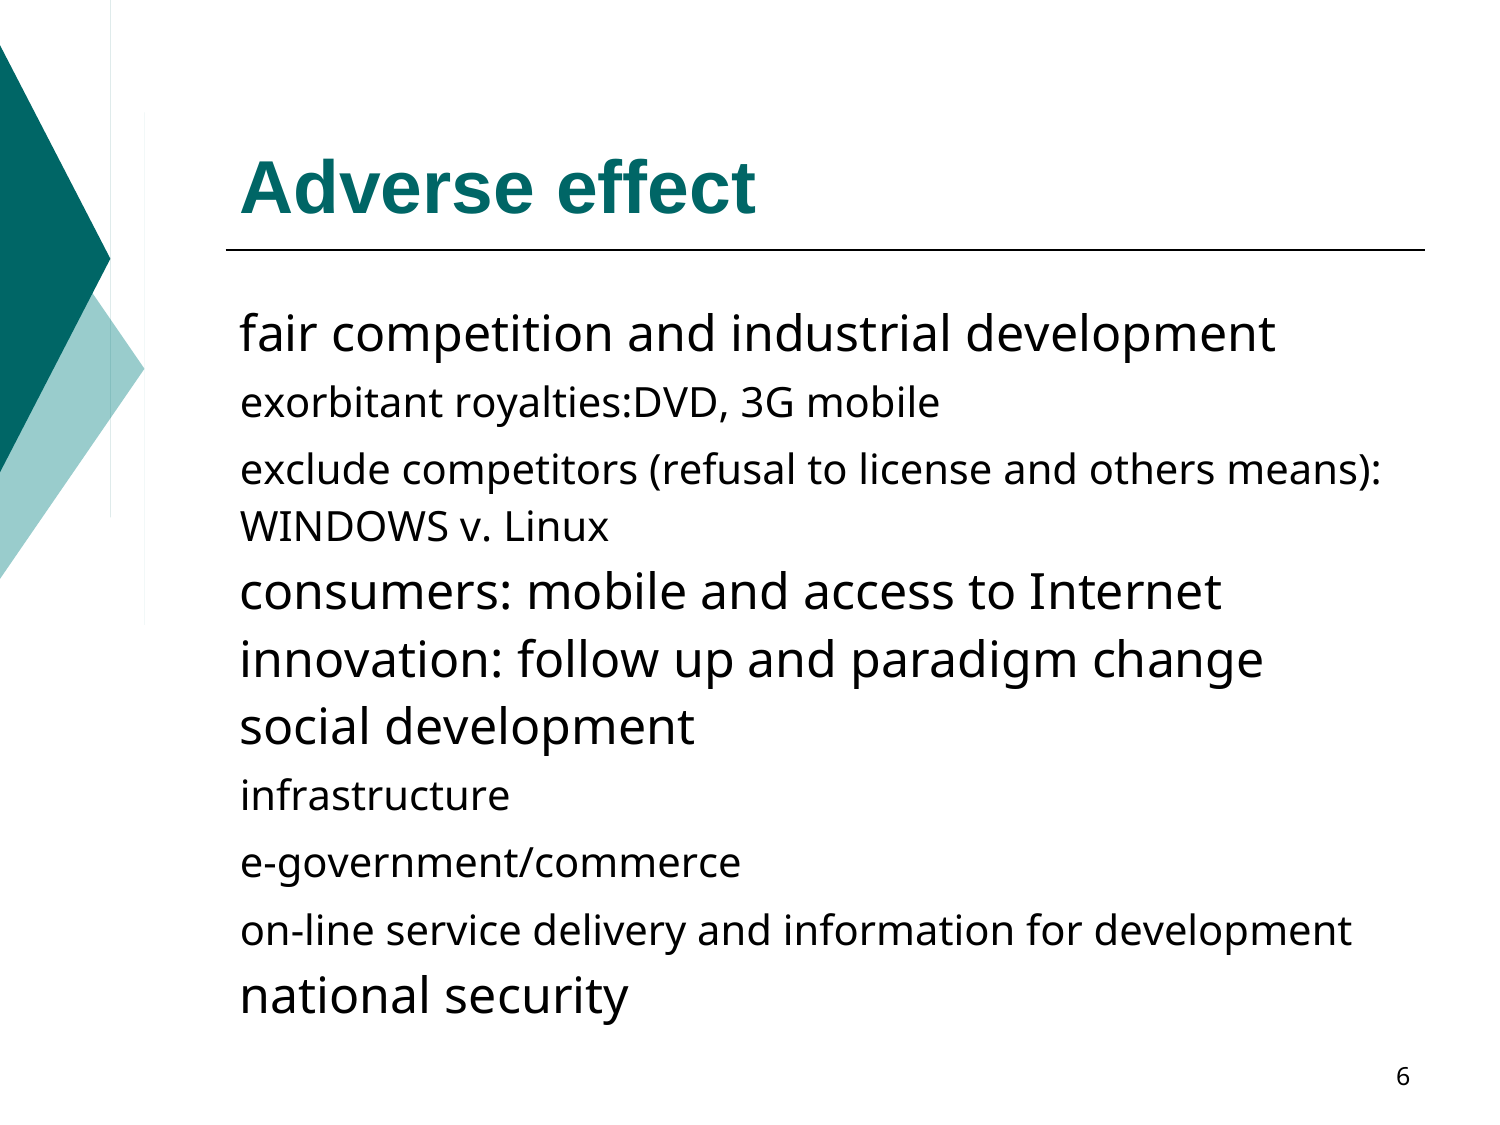

# Adverse effect
fair competition and industrial development
exorbitant royalties:DVD, 3G mobile
exclude competitors (refusal to license and others means): WINDOWS v. Linux
consumers: mobile and access to Internet
innovation: follow up and paradigm change
social development
infrastructure
e-government/commerce
on-line service delivery and information for development
national security
6